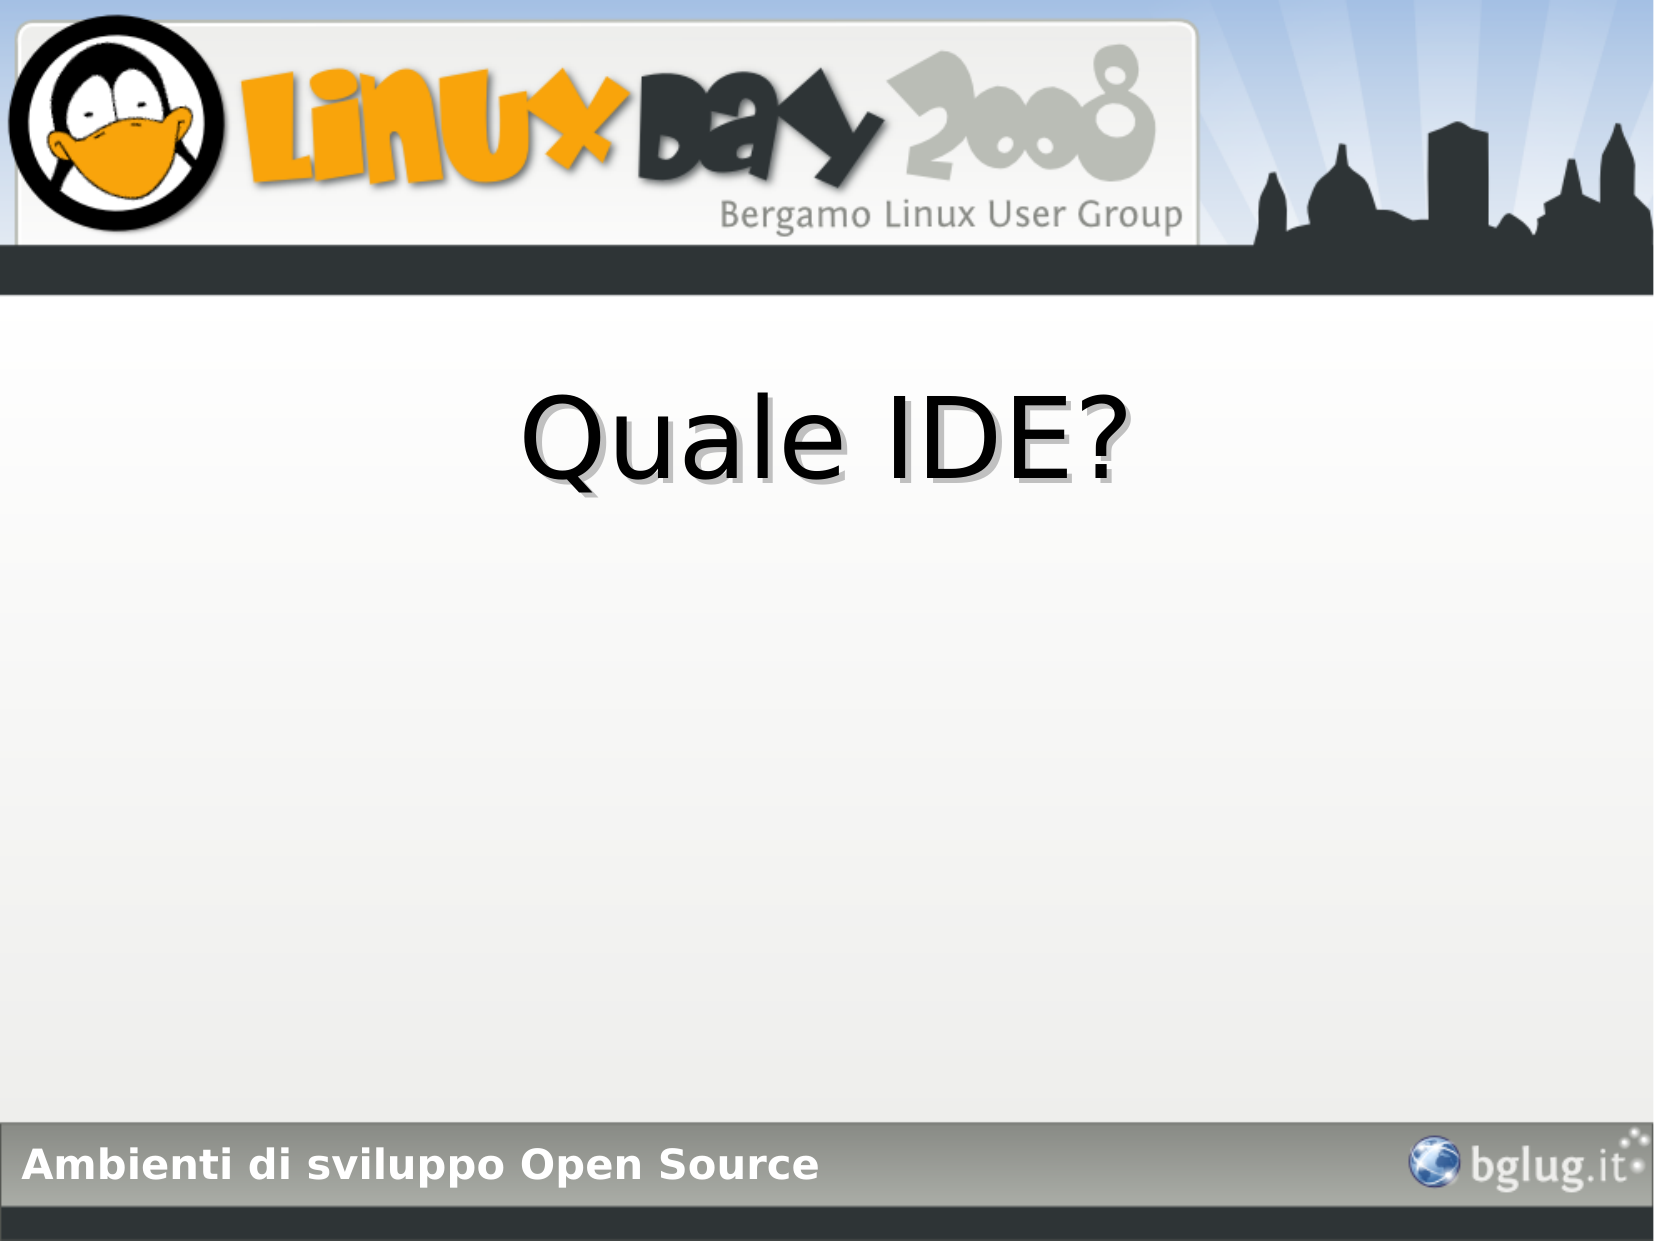

Quale IDE?
Ambienti di sviluppo Open Source